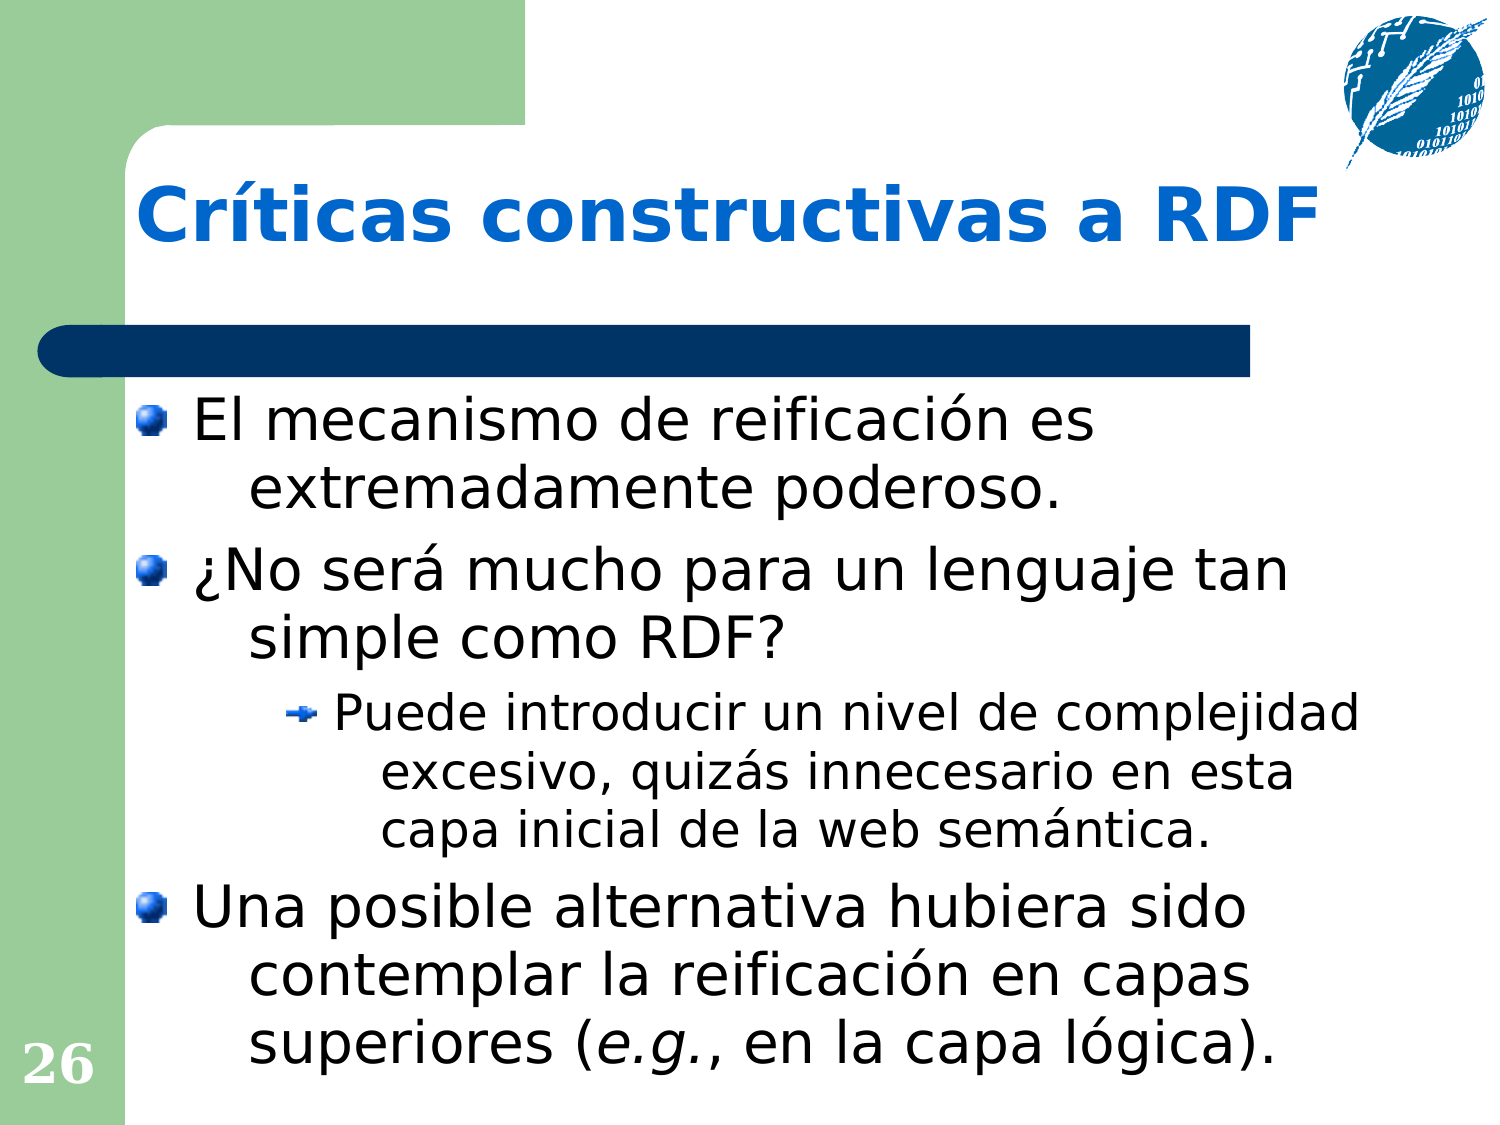

# Críticas constructivas a RDF
El mecanismo de reificación es extremadamente poderoso.
¿No será mucho para un lenguaje tan simple como RDF?
Puede introducir un nivel de complejidad excesivo, quizás innecesario en esta capa inicial de la web semántica.
Una posible alternativa hubiera sido contemplar la reificación en capas superiores (e.g., en la capa lógica).
26